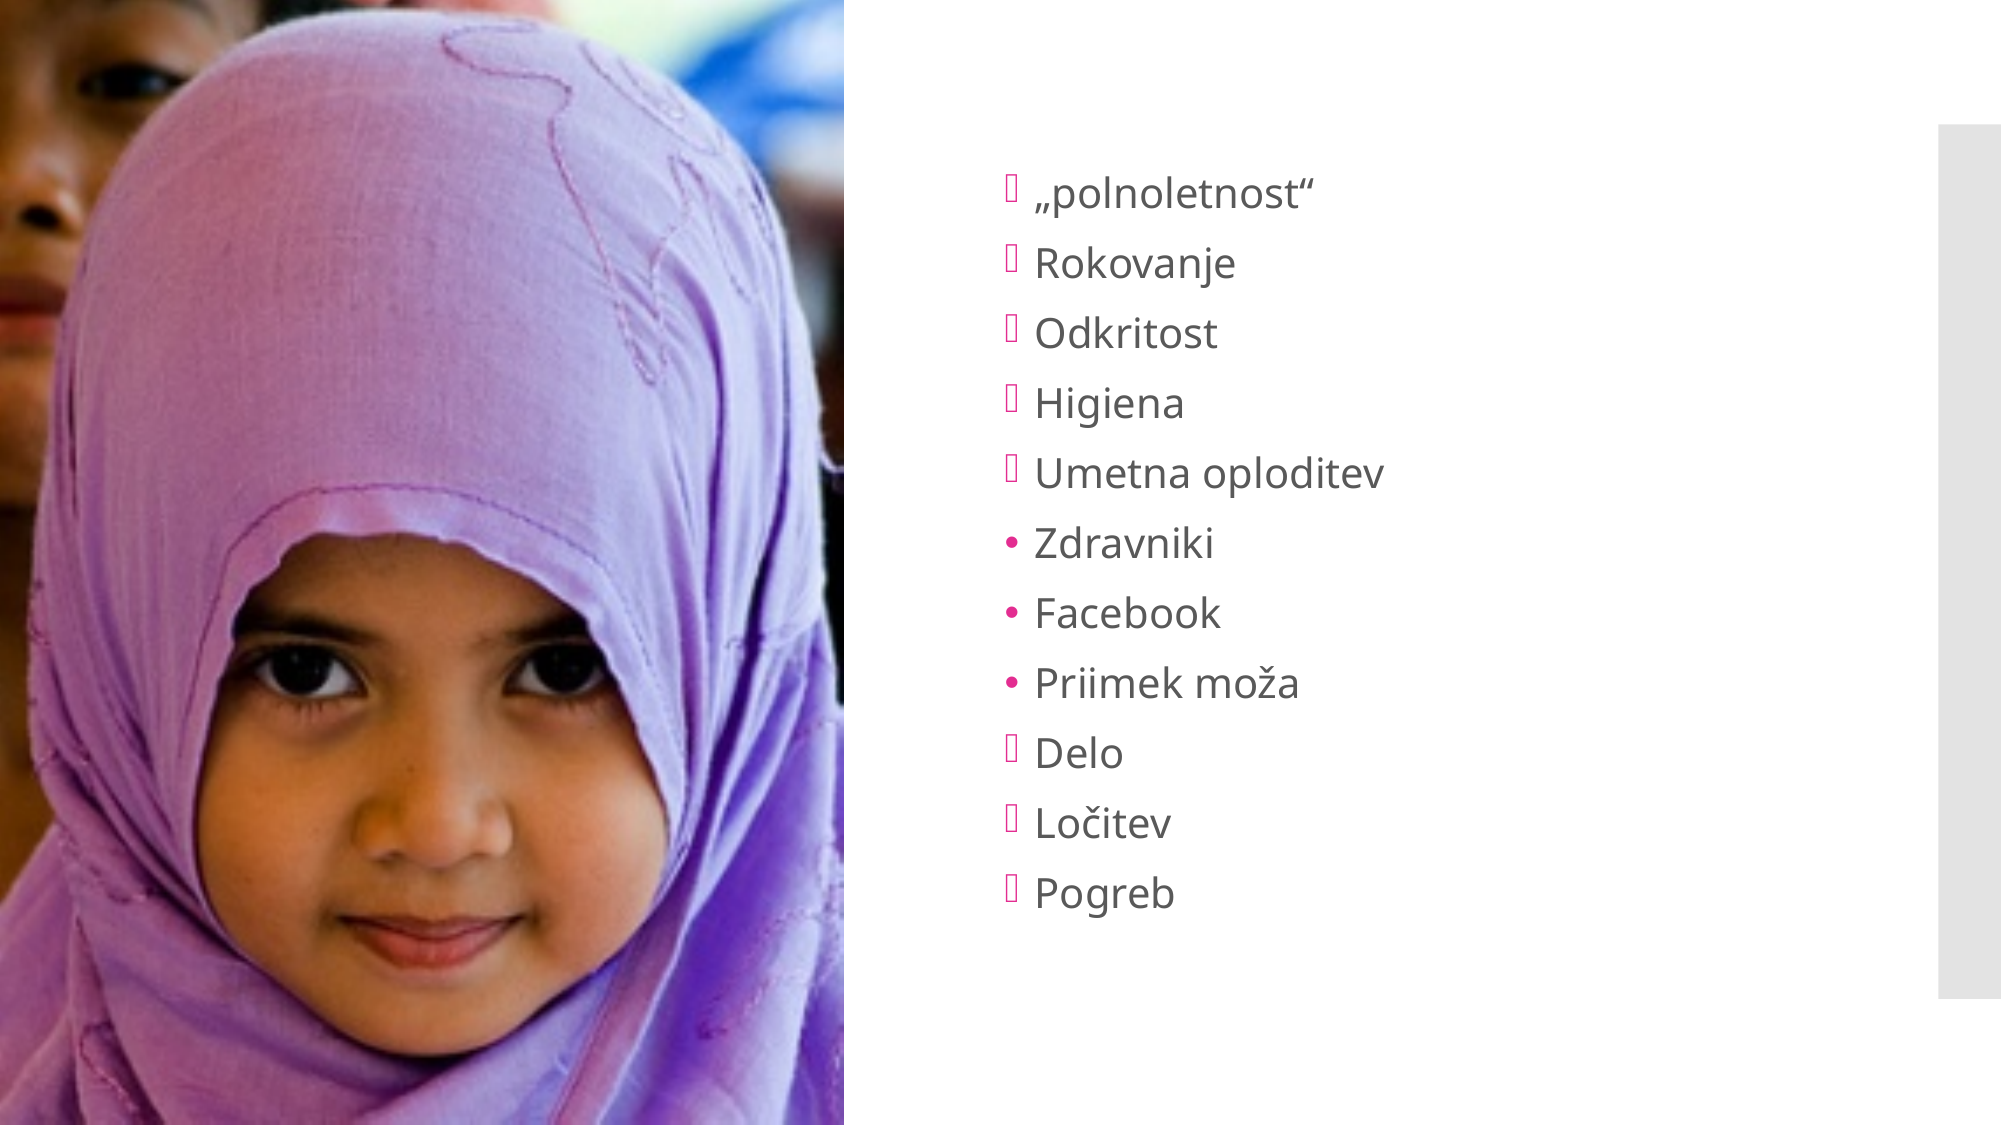

„polnoletnost“
Rokovanje
Odkritost
Higiena
Umetna oploditev
Zdravniki
Facebook
Priimek moža
Delo
Ločitev
Pogreb
#